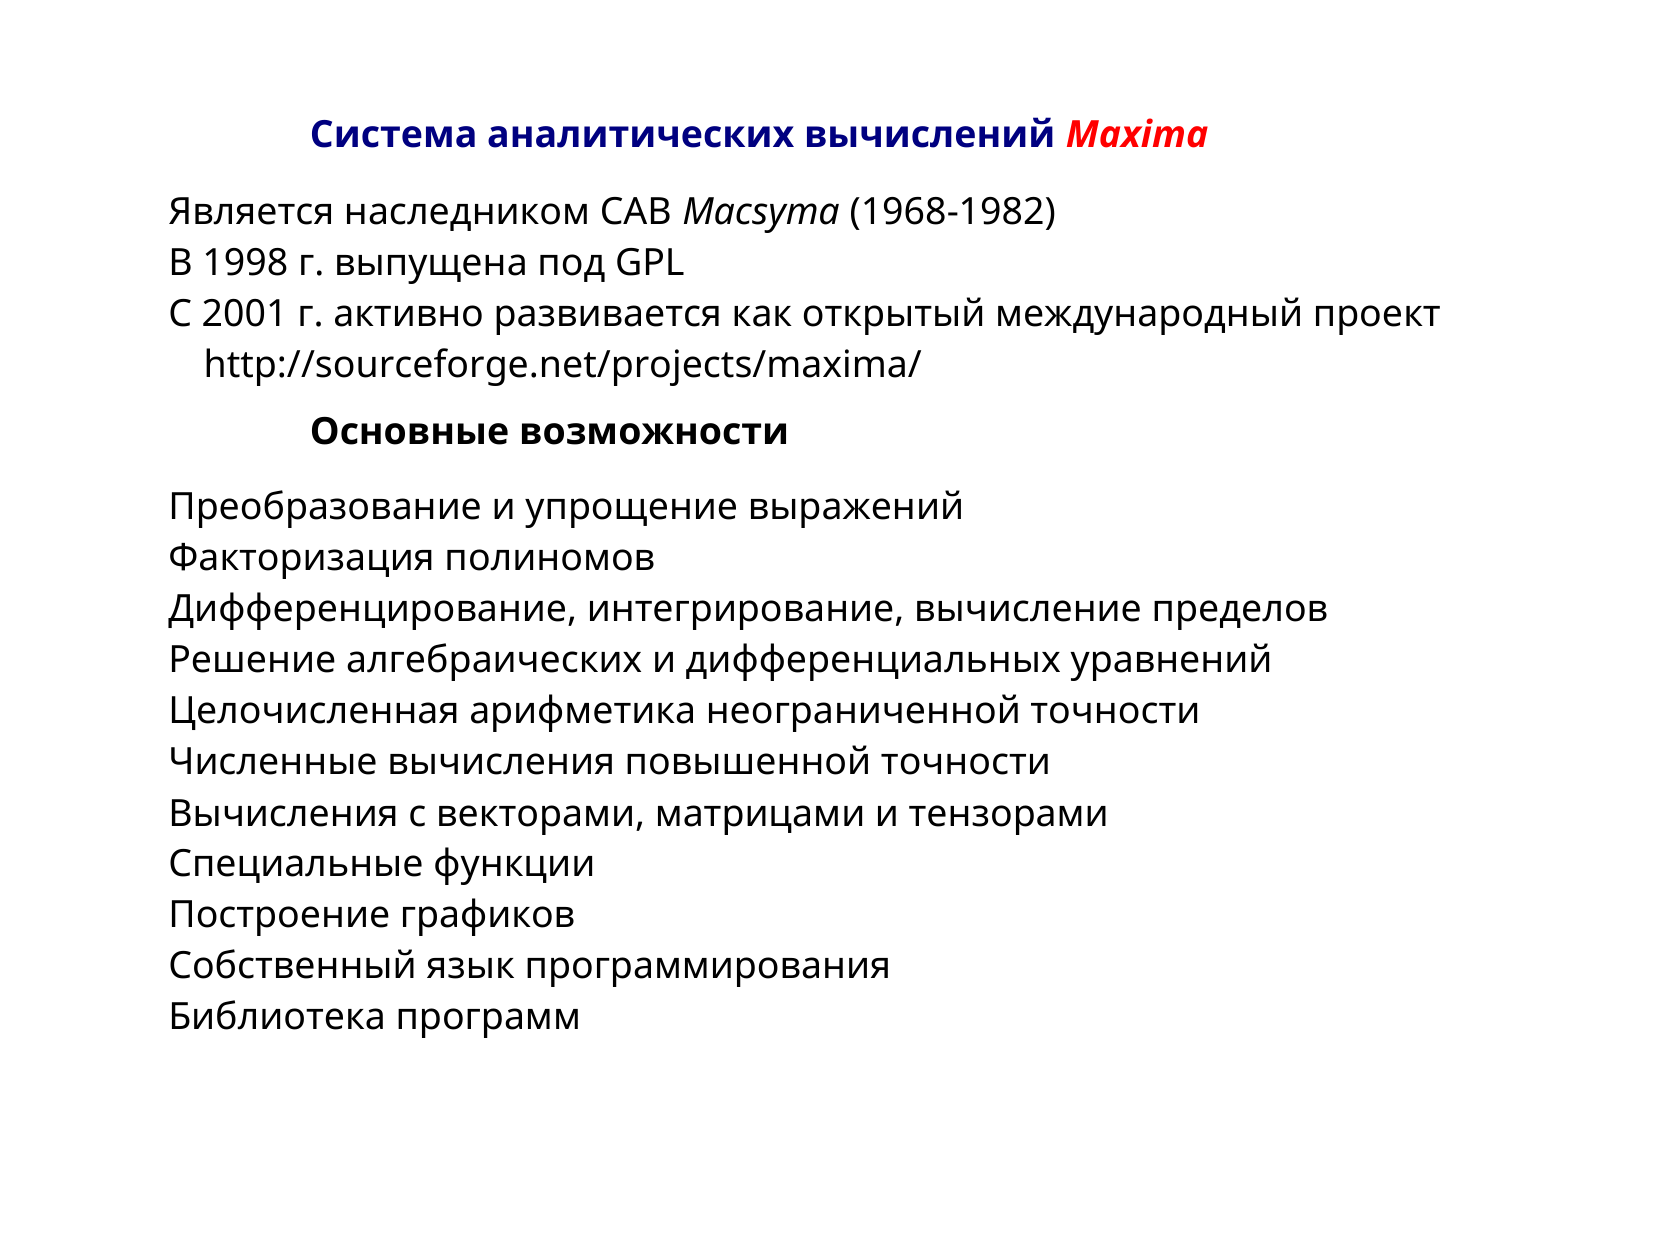

Система аналитических вычислений Maxima
Является наследником САВ Macsyma (1968-1982)
В 1998 г. выпущена под GPL
С 2001 г. активно развивается как открытый международный проект http://sourceforge.net/projects/maxima/
Основные возможности
Преобразование и упрощение выражений
Факторизация полиномов
Дифференцирование, интегрирование, вычисление пределов
Решение алгебраических и дифференциальных уравнений
Целочисленная арифметика неограниченной точности
Численные вычисления повышенной точности
Вычисления с векторами, матрицами и тензорами
Специальные функции
Построение графиков
Собственный язык программирования
Библиотека программ